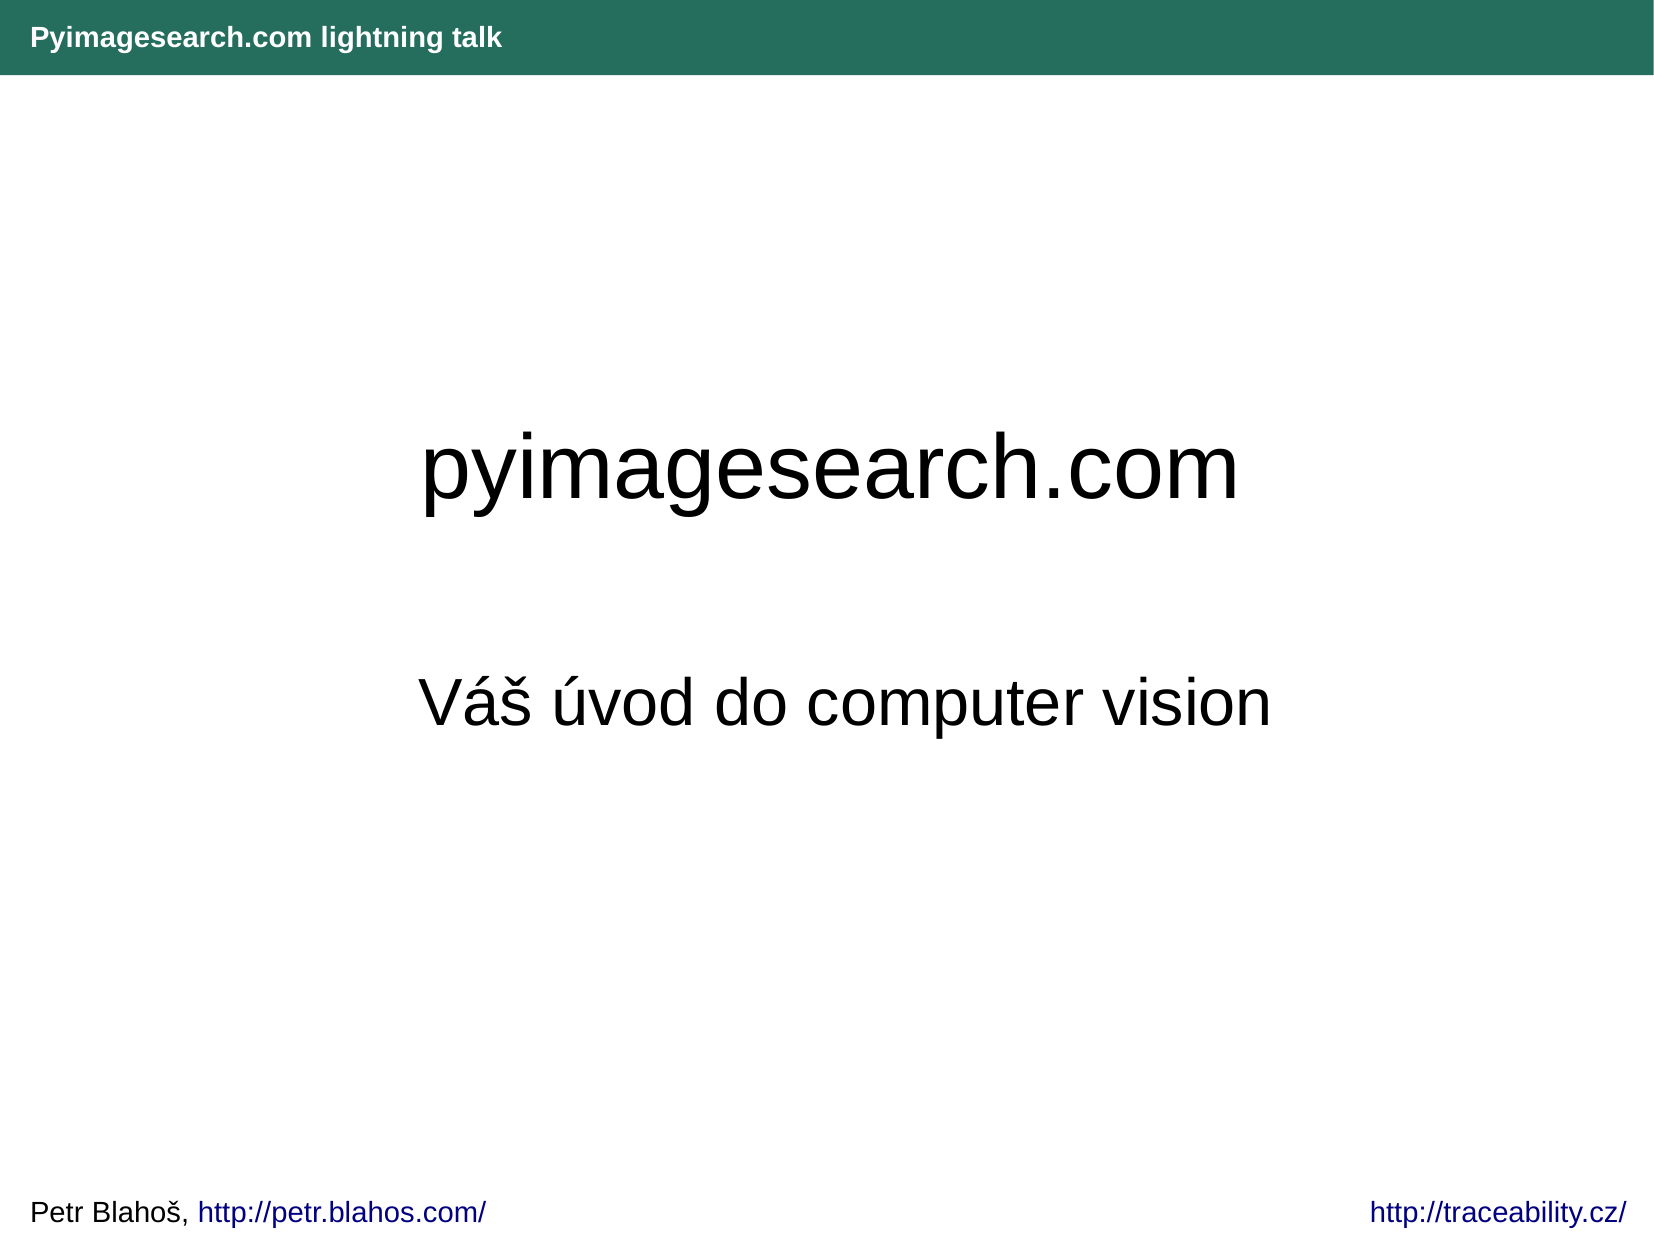

# pyimagesearch.com
Váš úvod do computer vision